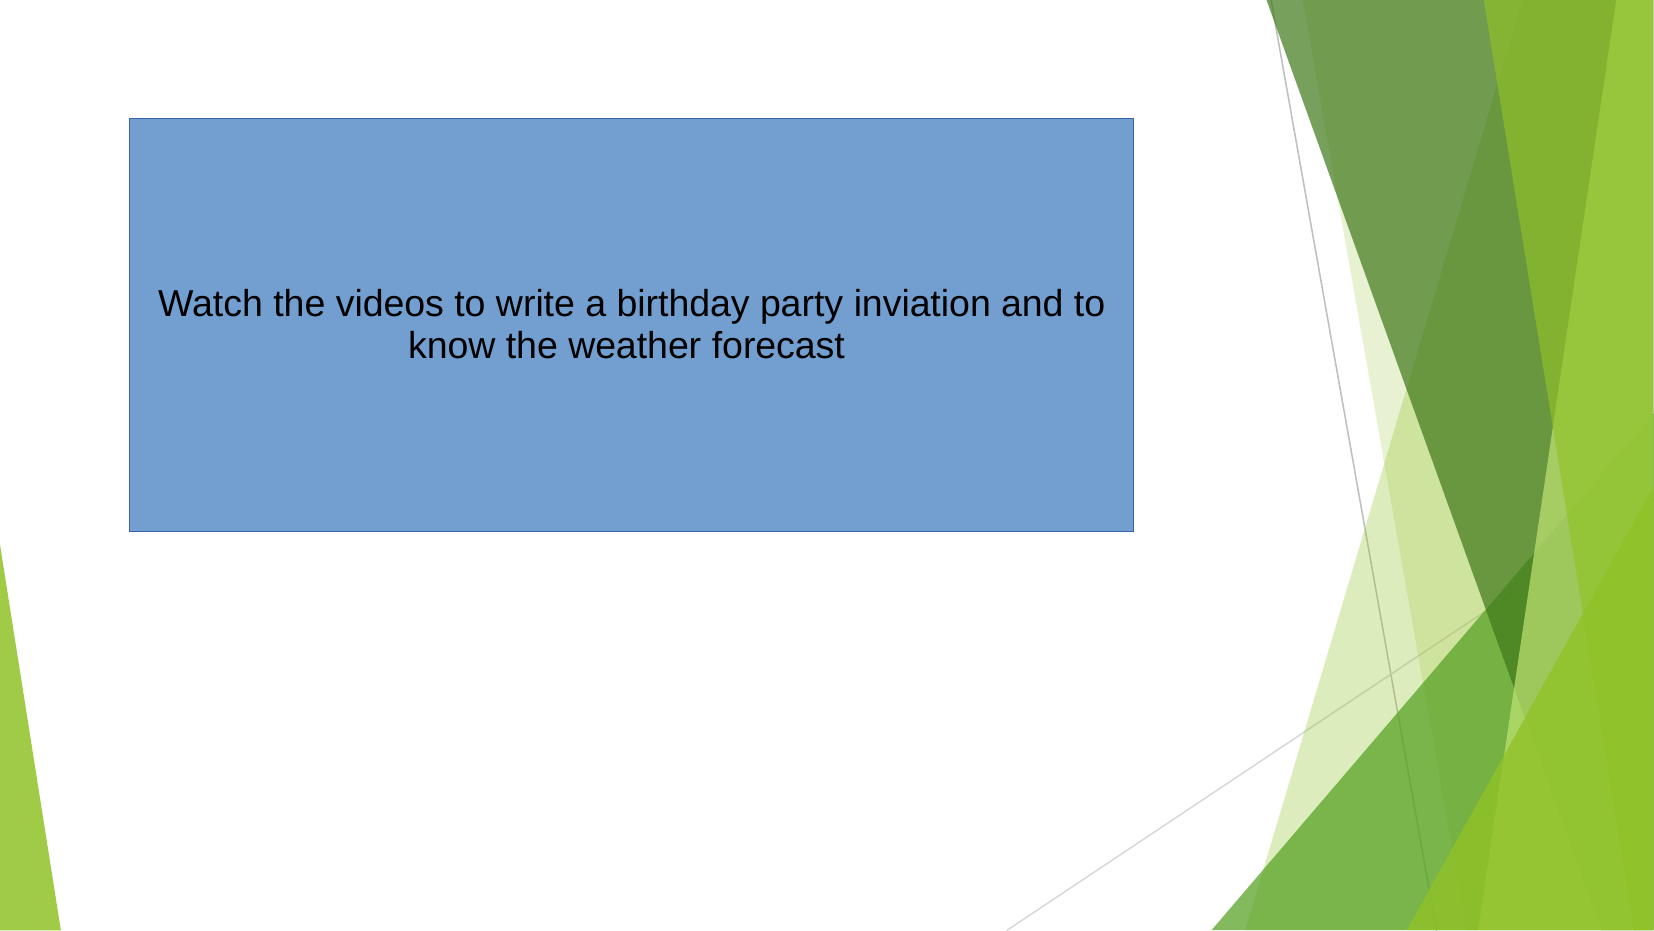

Watch the videos to write a birthday party inviation and to know the weather forecast